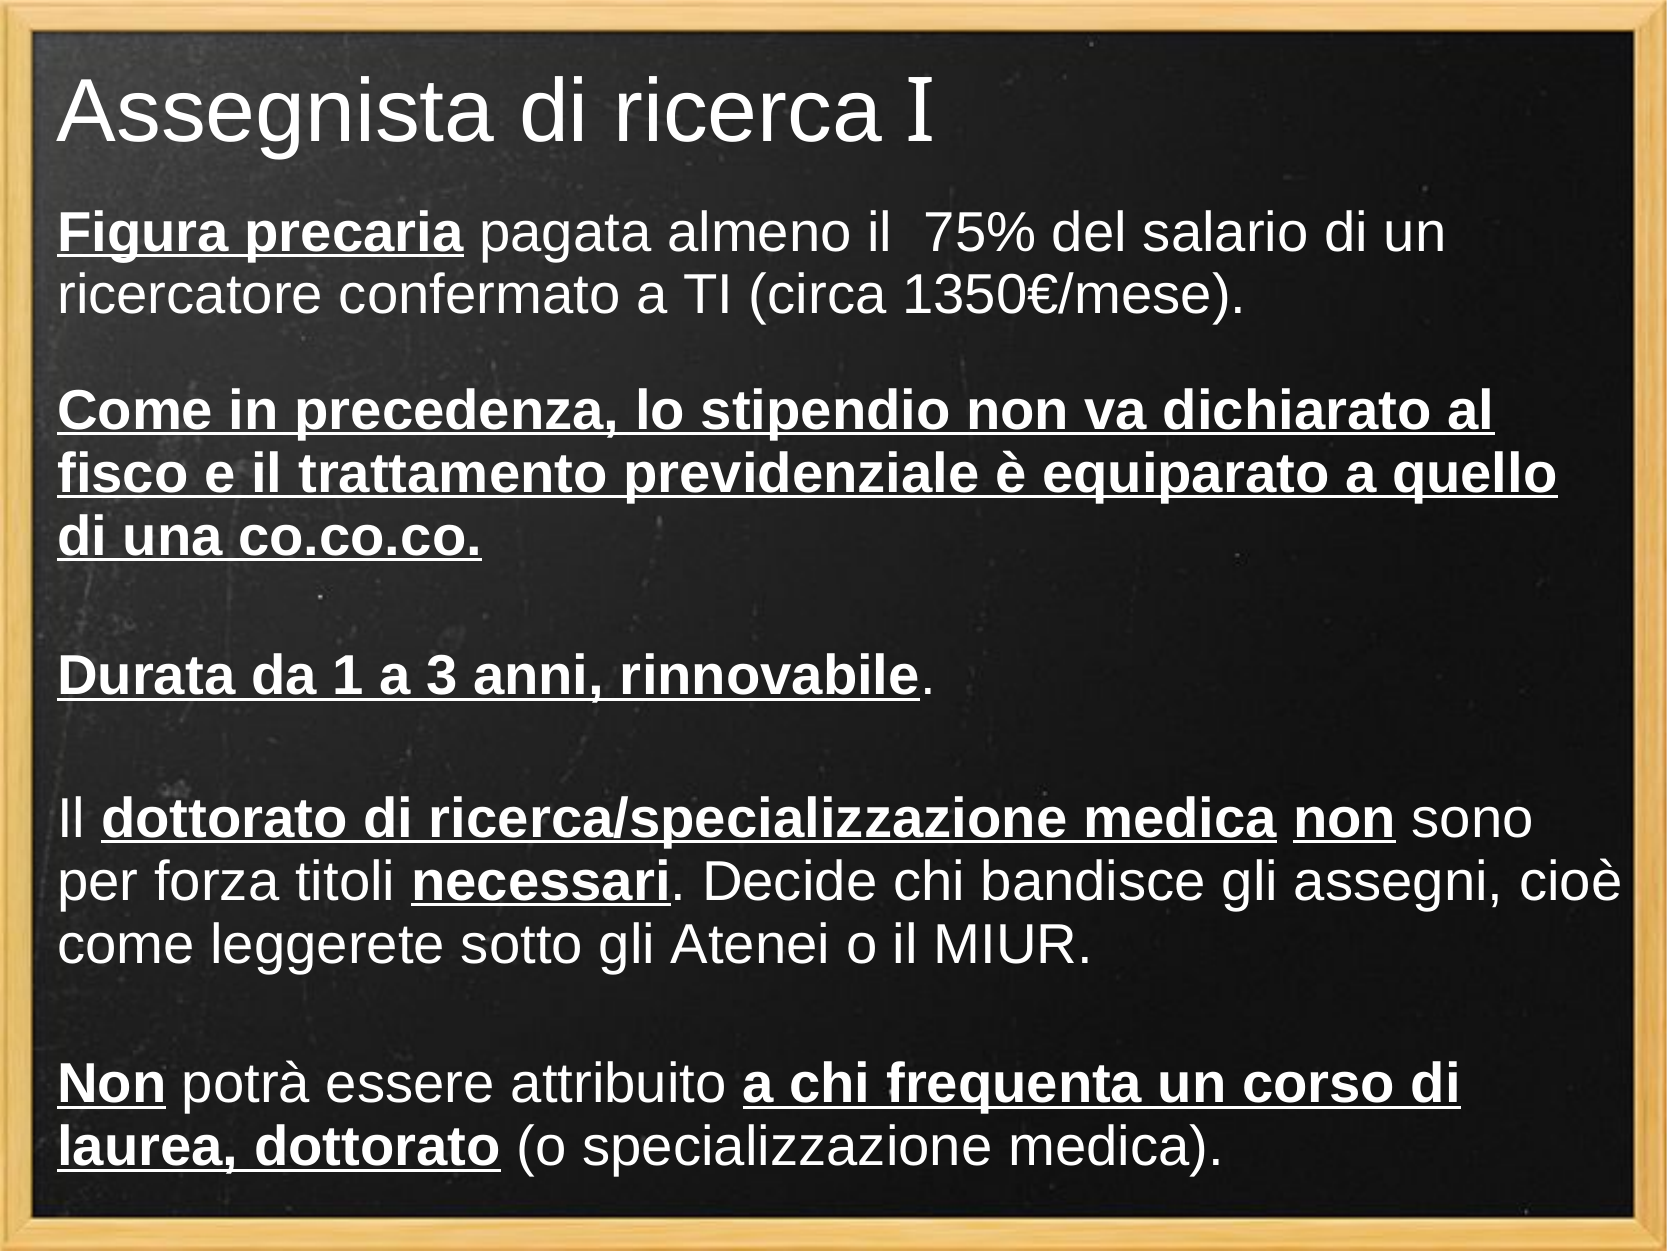

# Assegnista di ricerca I
Figura precaria pagata almeno il  75% del salario di un ricercatore confermato a TI (circa 1350€/mese).
Come in precedenza, lo stipendio non va dichiarato al fisco e il trattamento previdenziale è equiparato a quello di una co.co.co.
Durata da 1 a 3 anni, rinnovabile.
Il dottorato di ricerca/specializzazione medica non sono per forza titoli necessari. Decide chi bandisce gli assegni, cioè come leggerete sotto gli Atenei o il MIUR.
Non potrà essere attribuito a chi frequenta un corso di laurea, dottorato (o specializzazione medica).